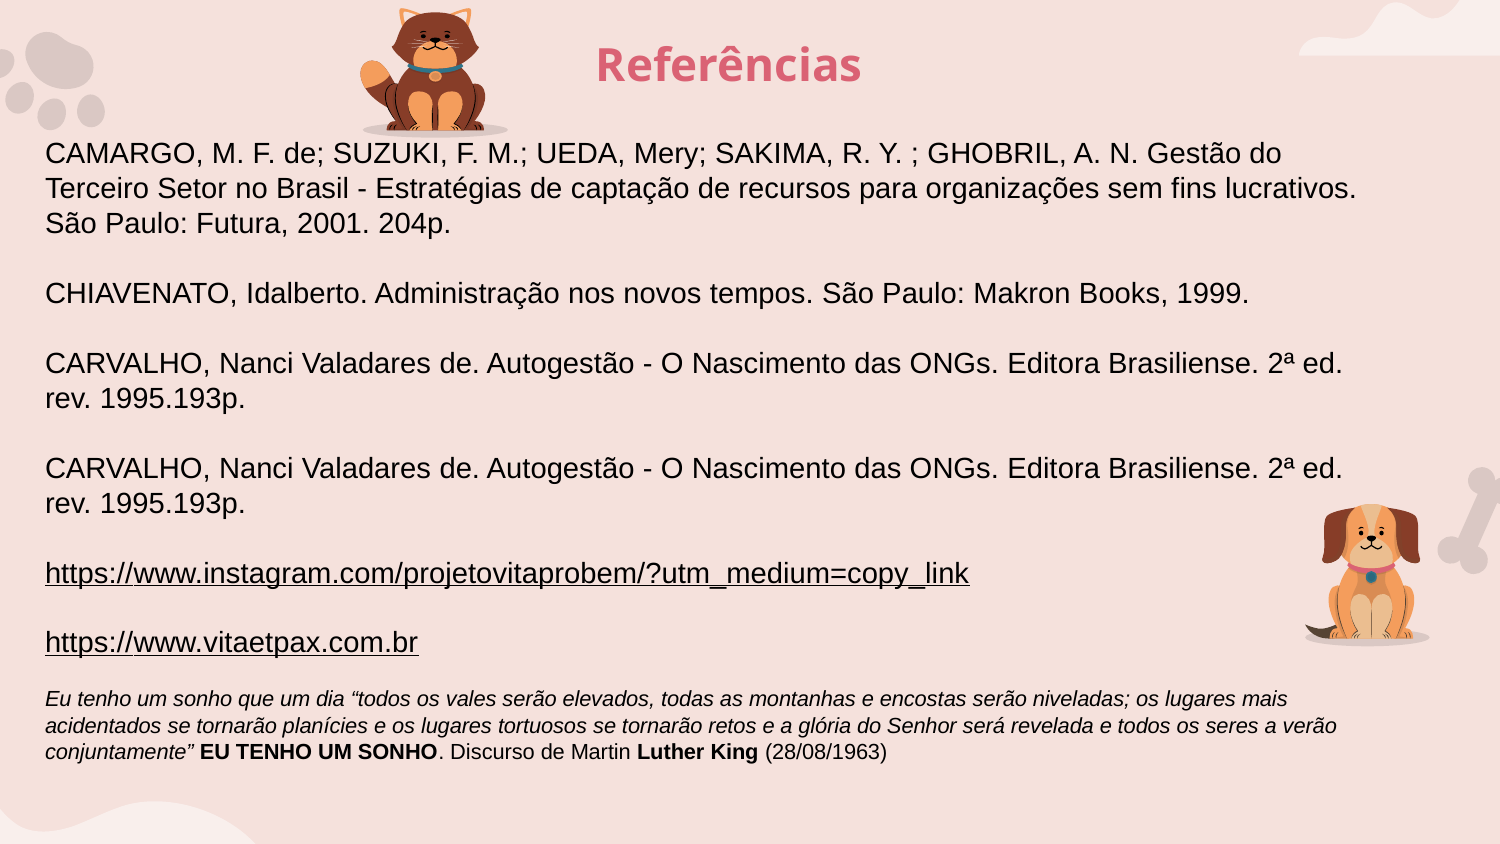

Referências
CAMARGO, M. F. de; SUZUKI, F. M.; UEDA, Mery; SAKIMA, R. Y. ; GHOBRIL, A. N. Gestão do Terceiro Setor no Brasil - Estratégias de captação de recursos para organizações sem fins lucrativos. São Paulo: Futura, 2001. 204p.
CHIAVENATO, Idalberto. Administração nos novos tempos. São Paulo: Makron Books, 1999.
CARVALHO, Nanci Valadares de. Autogestão - O Nascimento das ONGs. Editora Brasiliense. 2ª ed. rev. 1995.193p.
CARVALHO, Nanci Valadares de. Autogestão - O Nascimento das ONGs. Editora Brasiliense. 2ª ed. rev. 1995.193p.
https://www.instagram.com/projetovitaprobem/?utm_medium=copy_link
https://www.vitaetpax.com.br
Eu tenho um sonho que um dia “todos os vales serão elevados, todas as montanhas e encostas serão niveladas; os lugares mais acidentados se tornarão planícies e os lugares tortuosos se tornarão retos e a glória do Senhor será revelada e todos os seres a verão conjuntamente” EU TENHO UM SONHO. Discurso de Martin Luther King (28/08/1963)
#